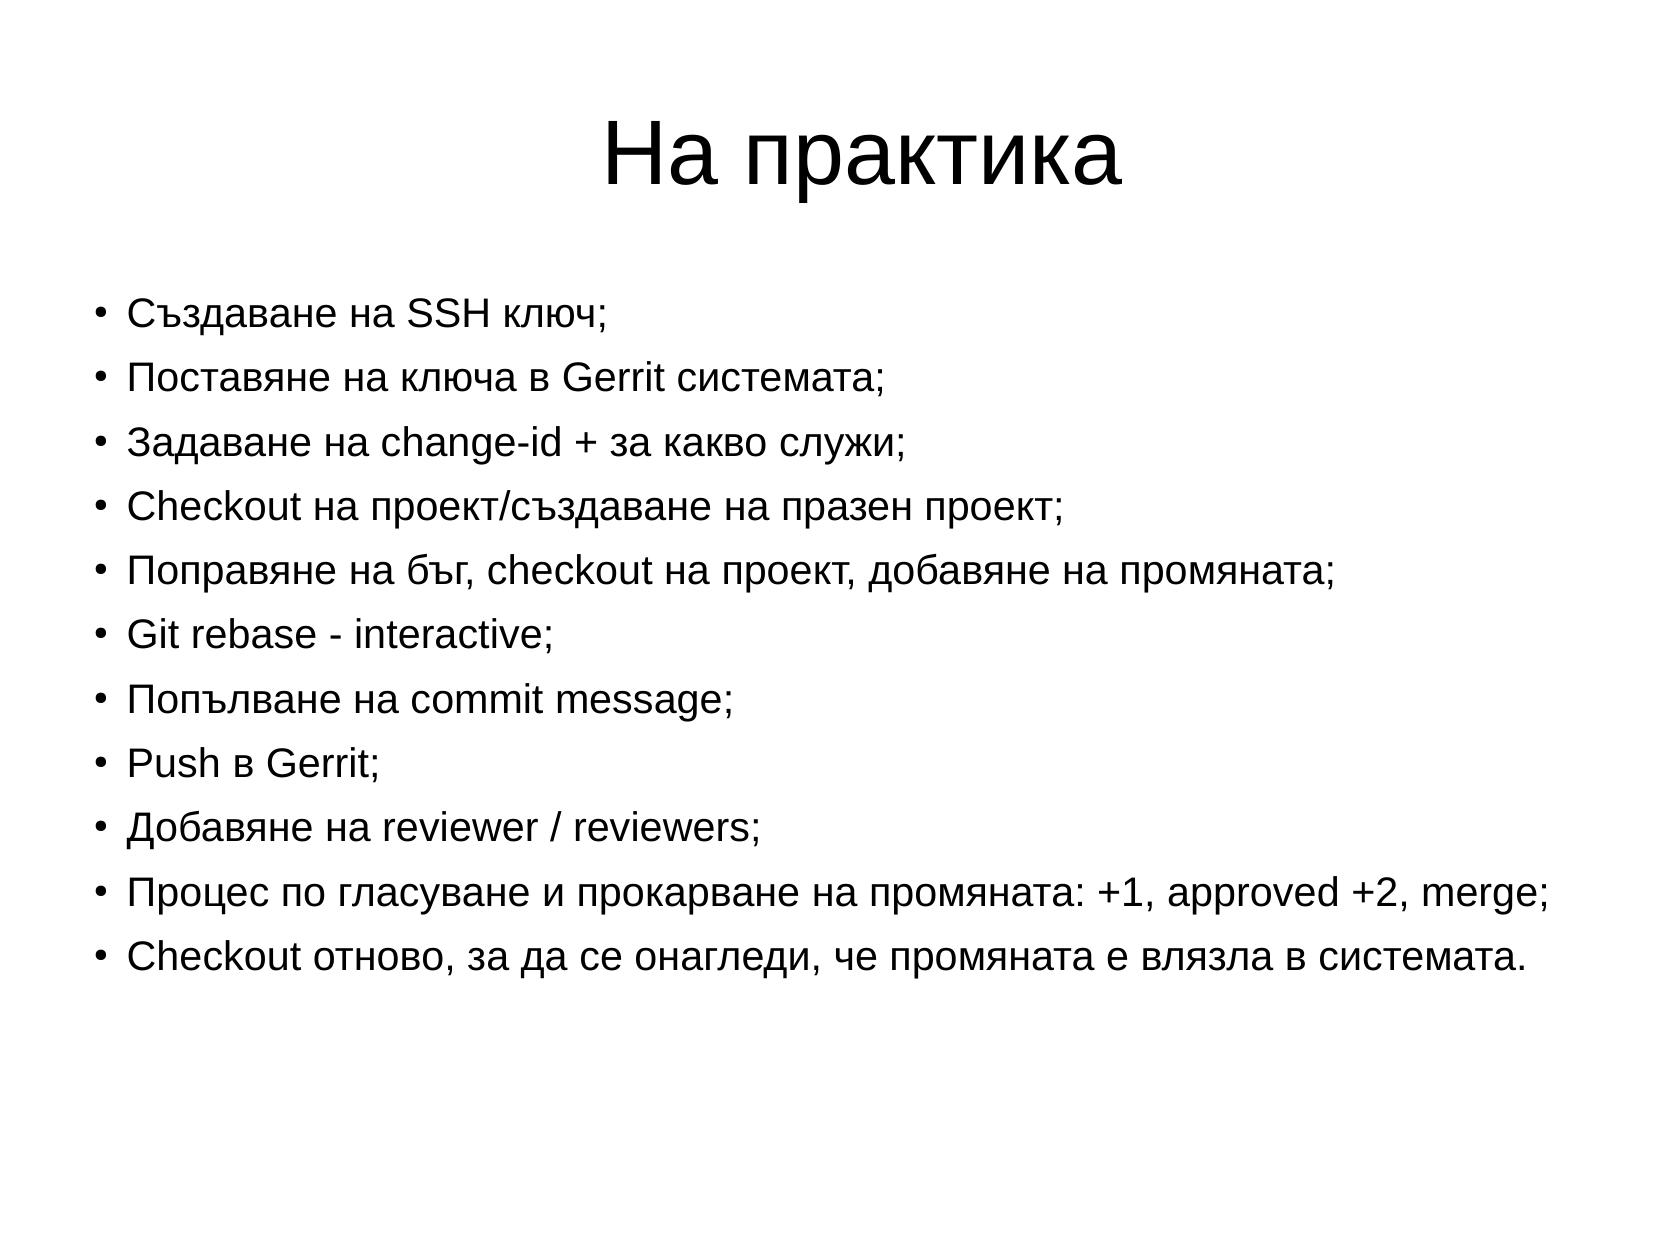

# На практика
Създаване на SSH ключ;
Поставяне на ключа в Gerrit системата;
Задаване на change-id + за какво служи;
Checkout на проект/създаване на празен проект;
Поправяне на бъг, checkout на проект, добавяне на промяната;
Git rebase - interactive;
Попълване на commit message;
Push в Gerrit;
Добавяне на reviewer / reviewers;
Процес по гласуване и прокарване на промяната: +1, approved +2, merge;
Checkout отново, за да се онагледи, че промяната е влязла в системата.